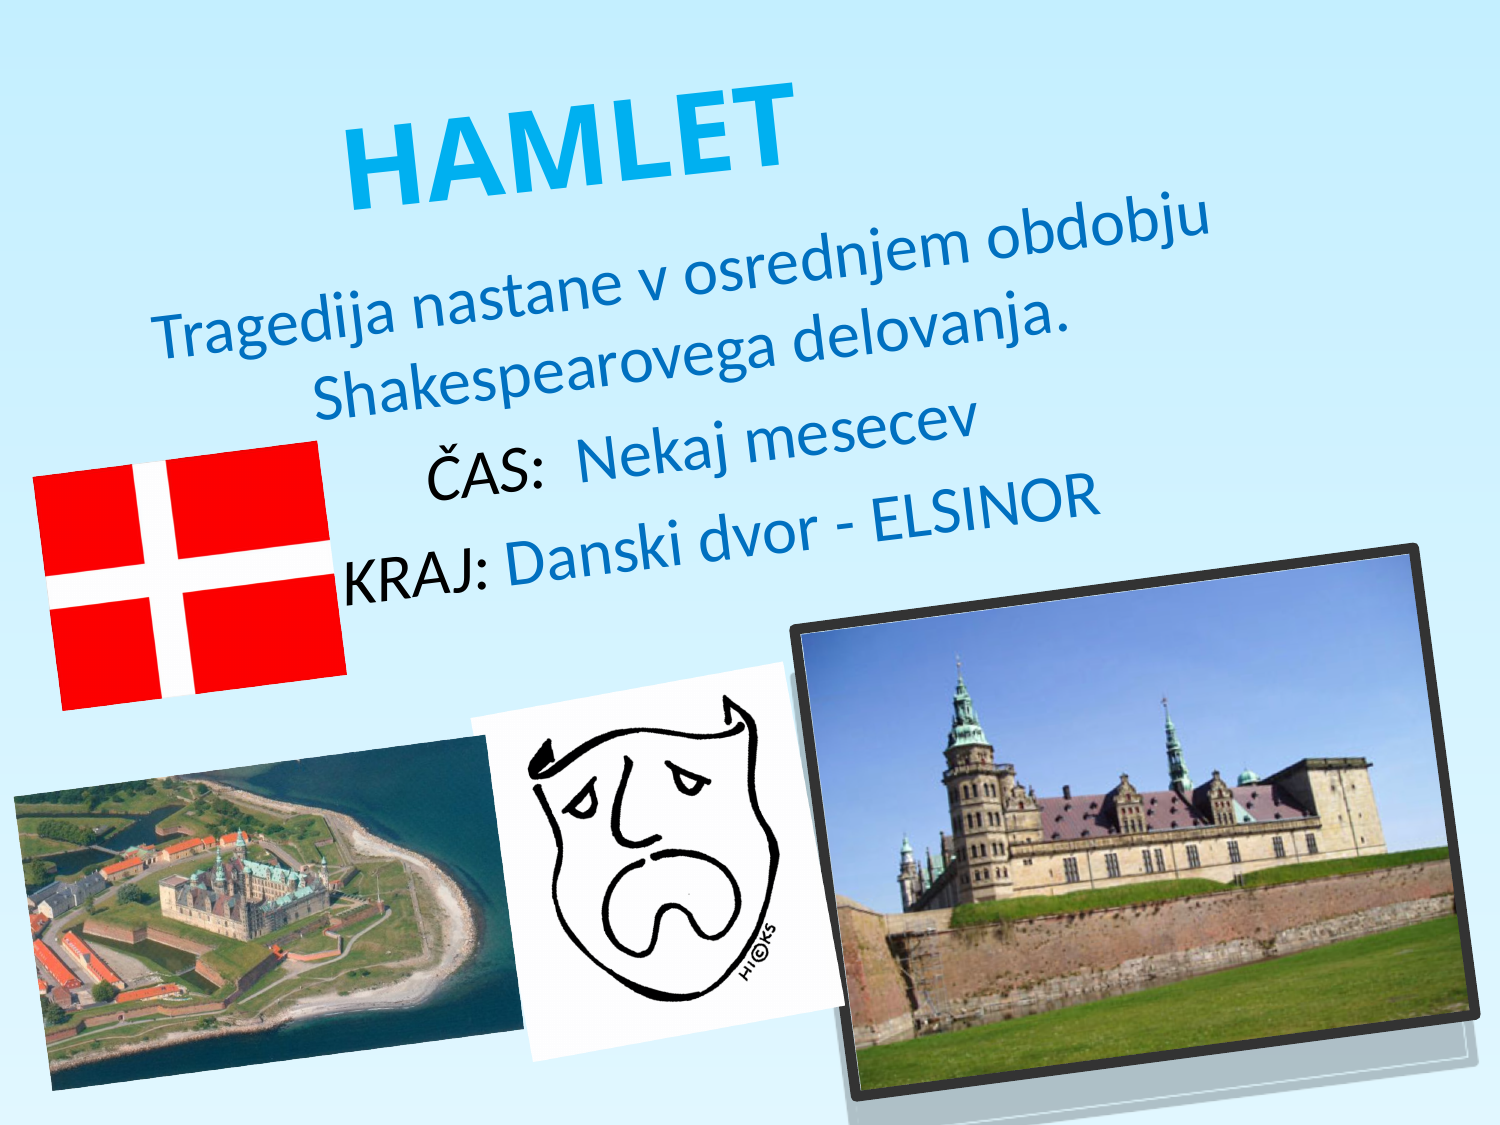

# HAMLET
Tragedija nastane v osrednjem obdobju Shakespearovega delovanja.
ČAS: Nekaj mesecev
 KRAJ: Danski dvor - ELSINOR